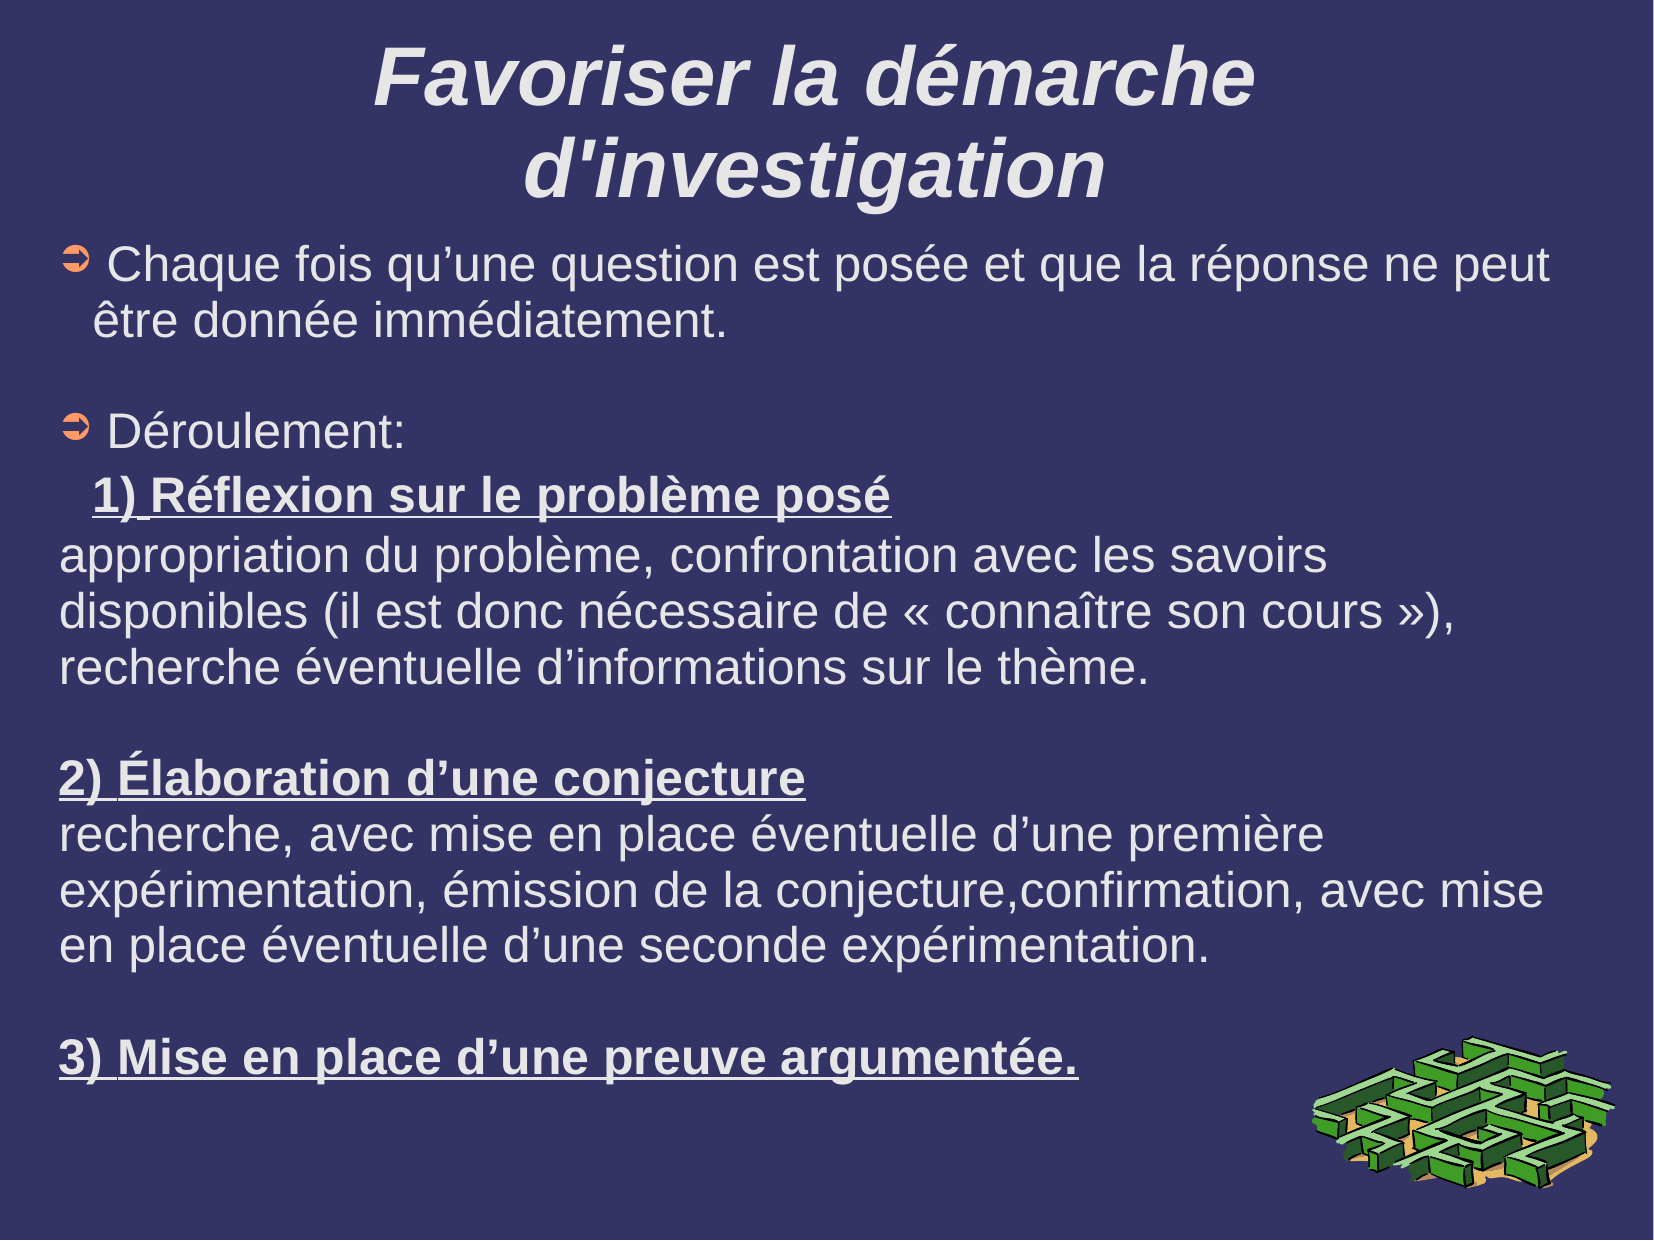

# Favoriser la démarche d'investigation
 Chaque fois qu’une question est posée et que la réponse ne peut
être donnée immédiatement.
 Déroulement:
1) Réflexion sur le problème posé
appropriation du problème, confrontation avec les savoirs
disponibles (il est donc nécessaire de « connaître son cours »),
recherche éventuelle d’informations sur le thème.
2) Élaboration d’une conjecture
recherche, avec mise en place éventuelle d’une première
expérimentation, émission de la conjecture,confirmation, avec mise en place éventuelle d’une seconde expérimentation.
3) Mise en place d’une preuve argumentée.